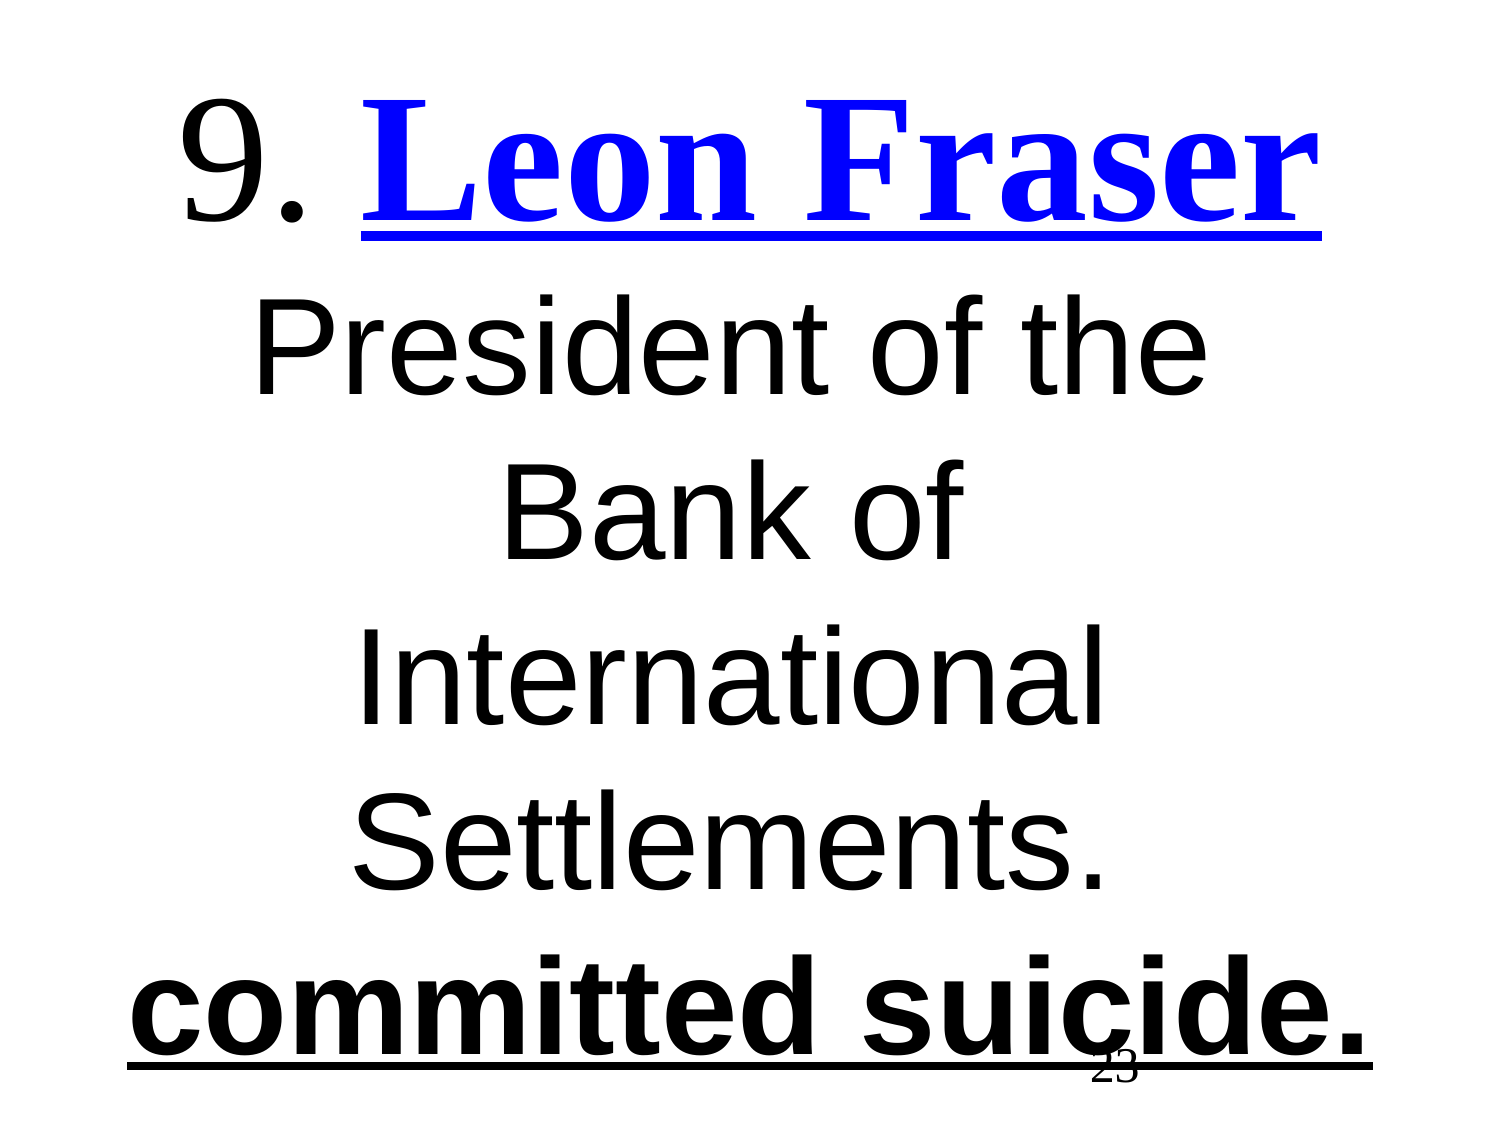

9. Leon Fraser
President of the
Bank of
International
Settlements.
committed suicide.
23